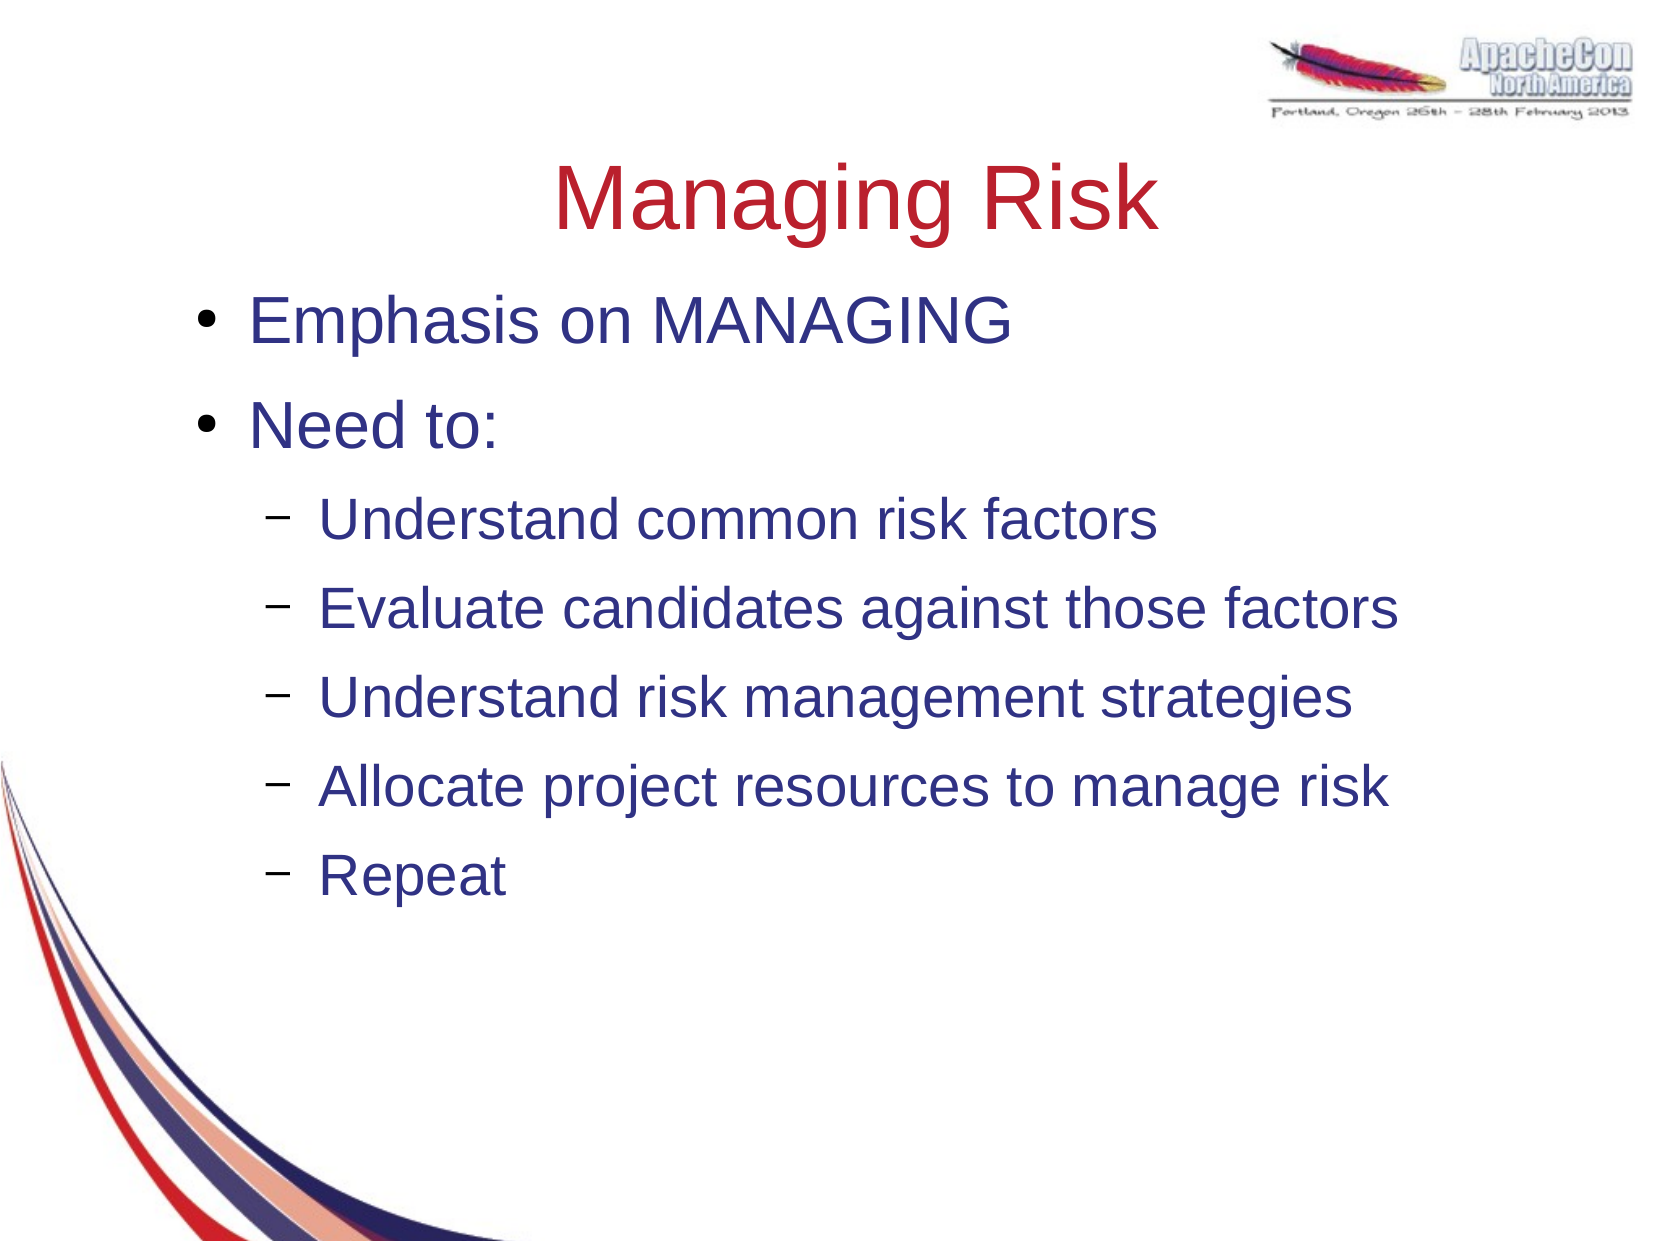

# Managing Risk
Emphasis on MANAGING
Need to:
Understand common risk factors
Evaluate candidates against those factors
Understand risk management strategies
Allocate project resources to manage risk
Repeat